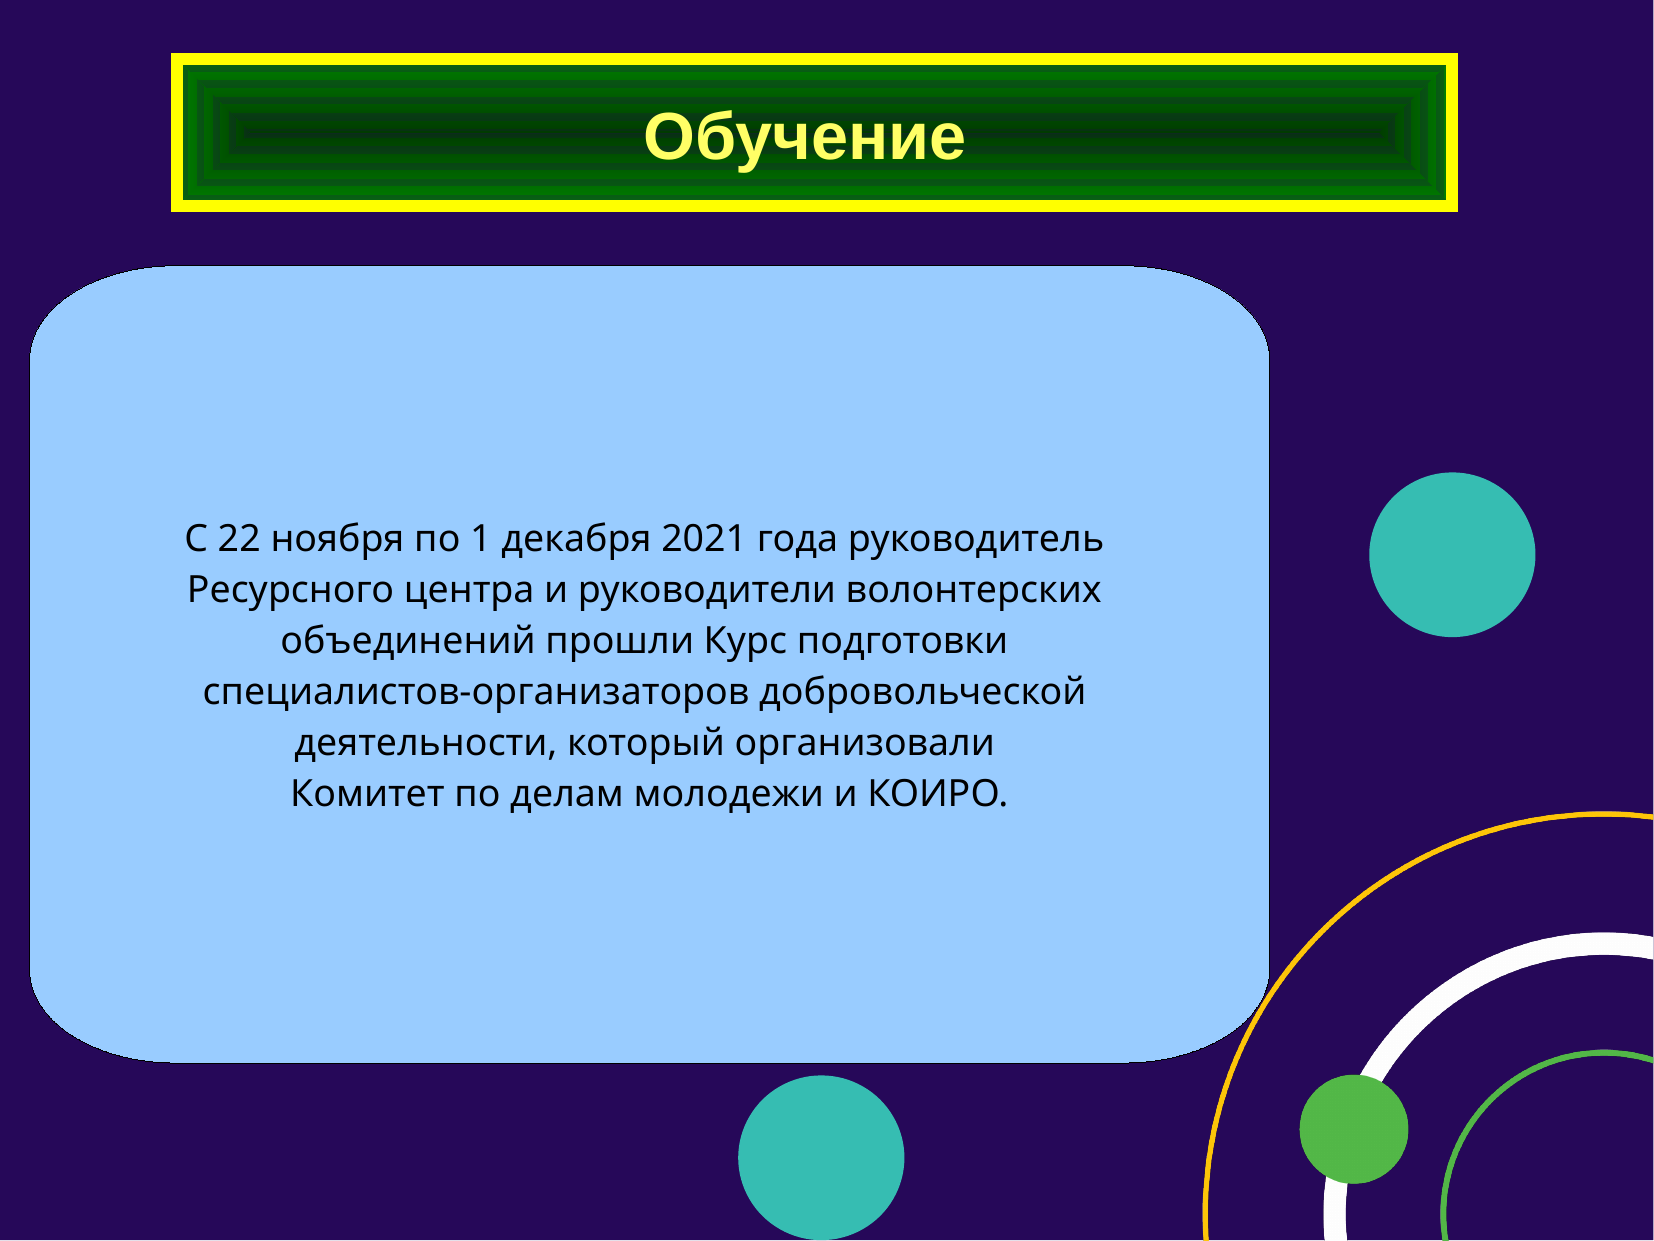

Обучение
С 22 ноября по 1 декабря 2021 года руководитель
Ресурсного центра и руководители волонтерских
объединений прошли Курс подготовки
специалистов-организаторов добровольческой
деятельности, который организовали
Комитет по делам молодежи и КОИРО.